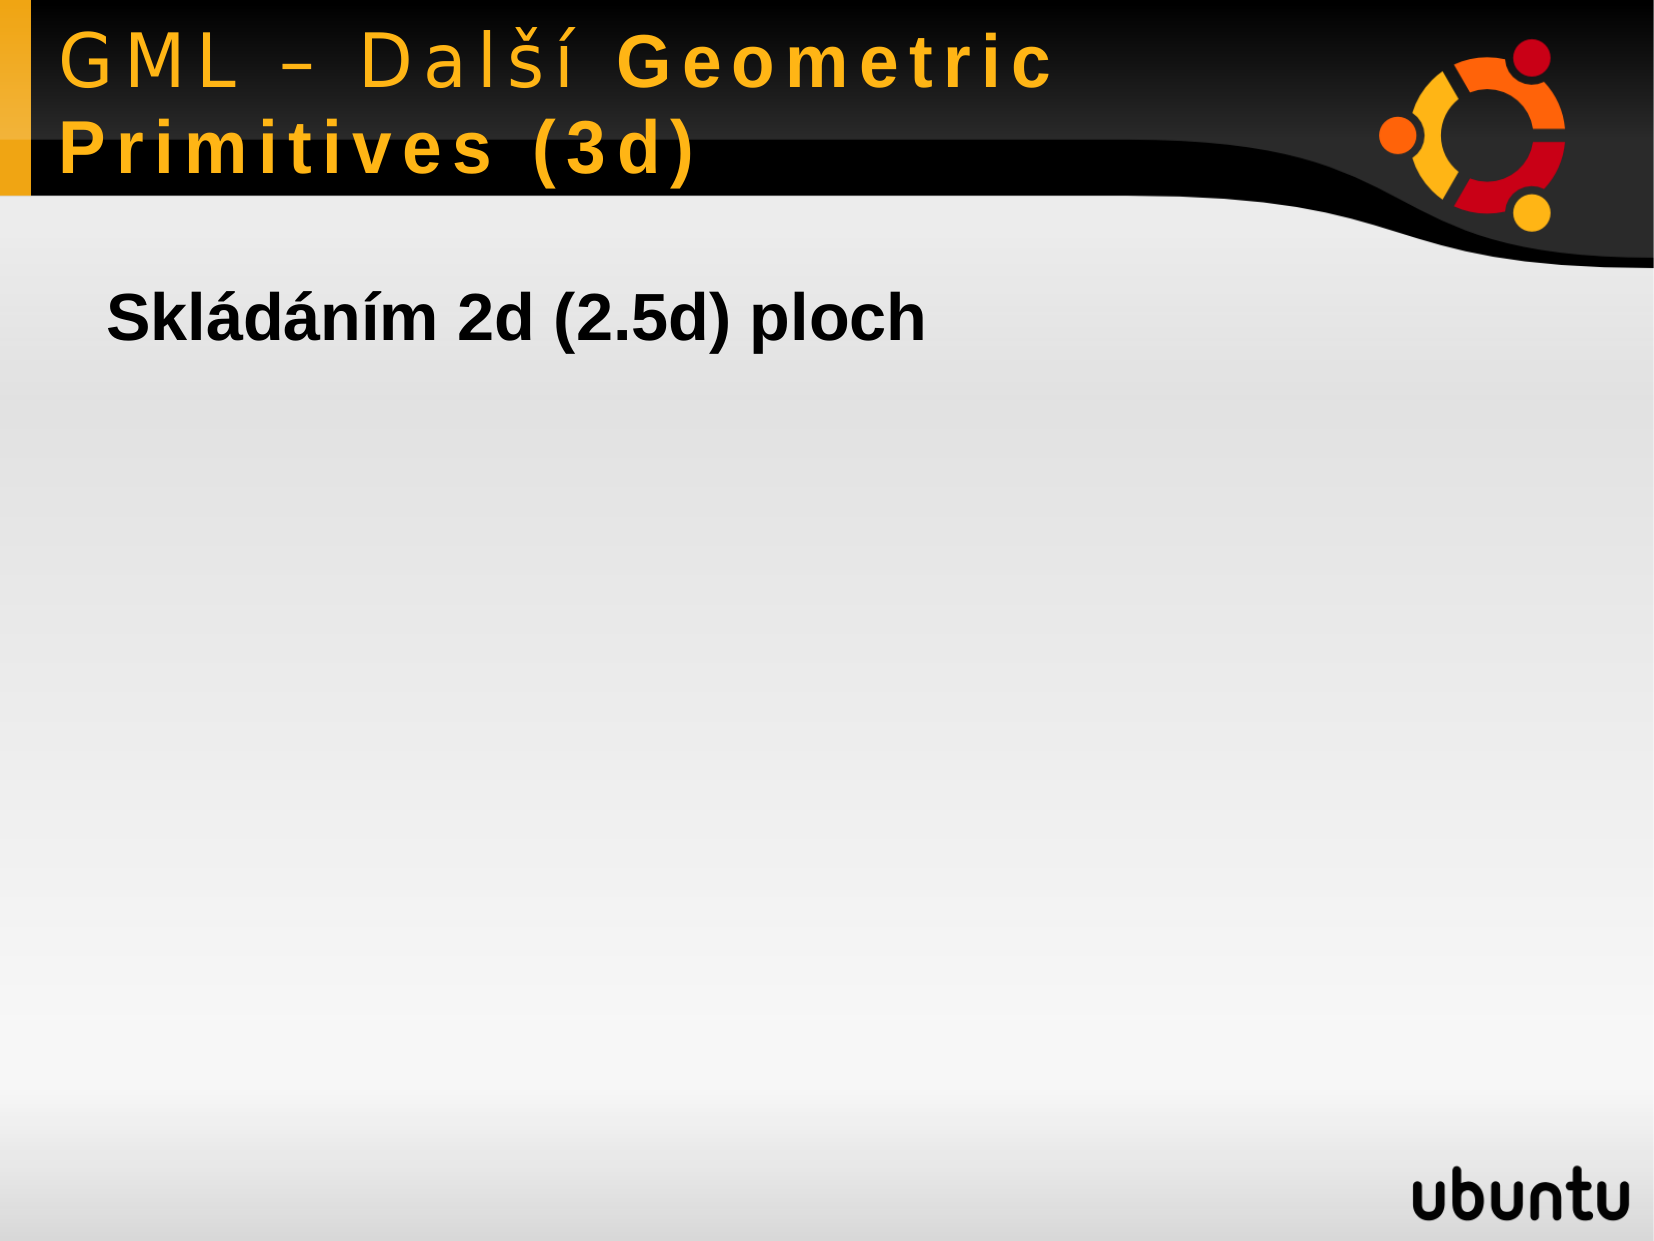

# GML – Další Geometric Primitives (3d)
Skládáním 2d (2.5d) ploch